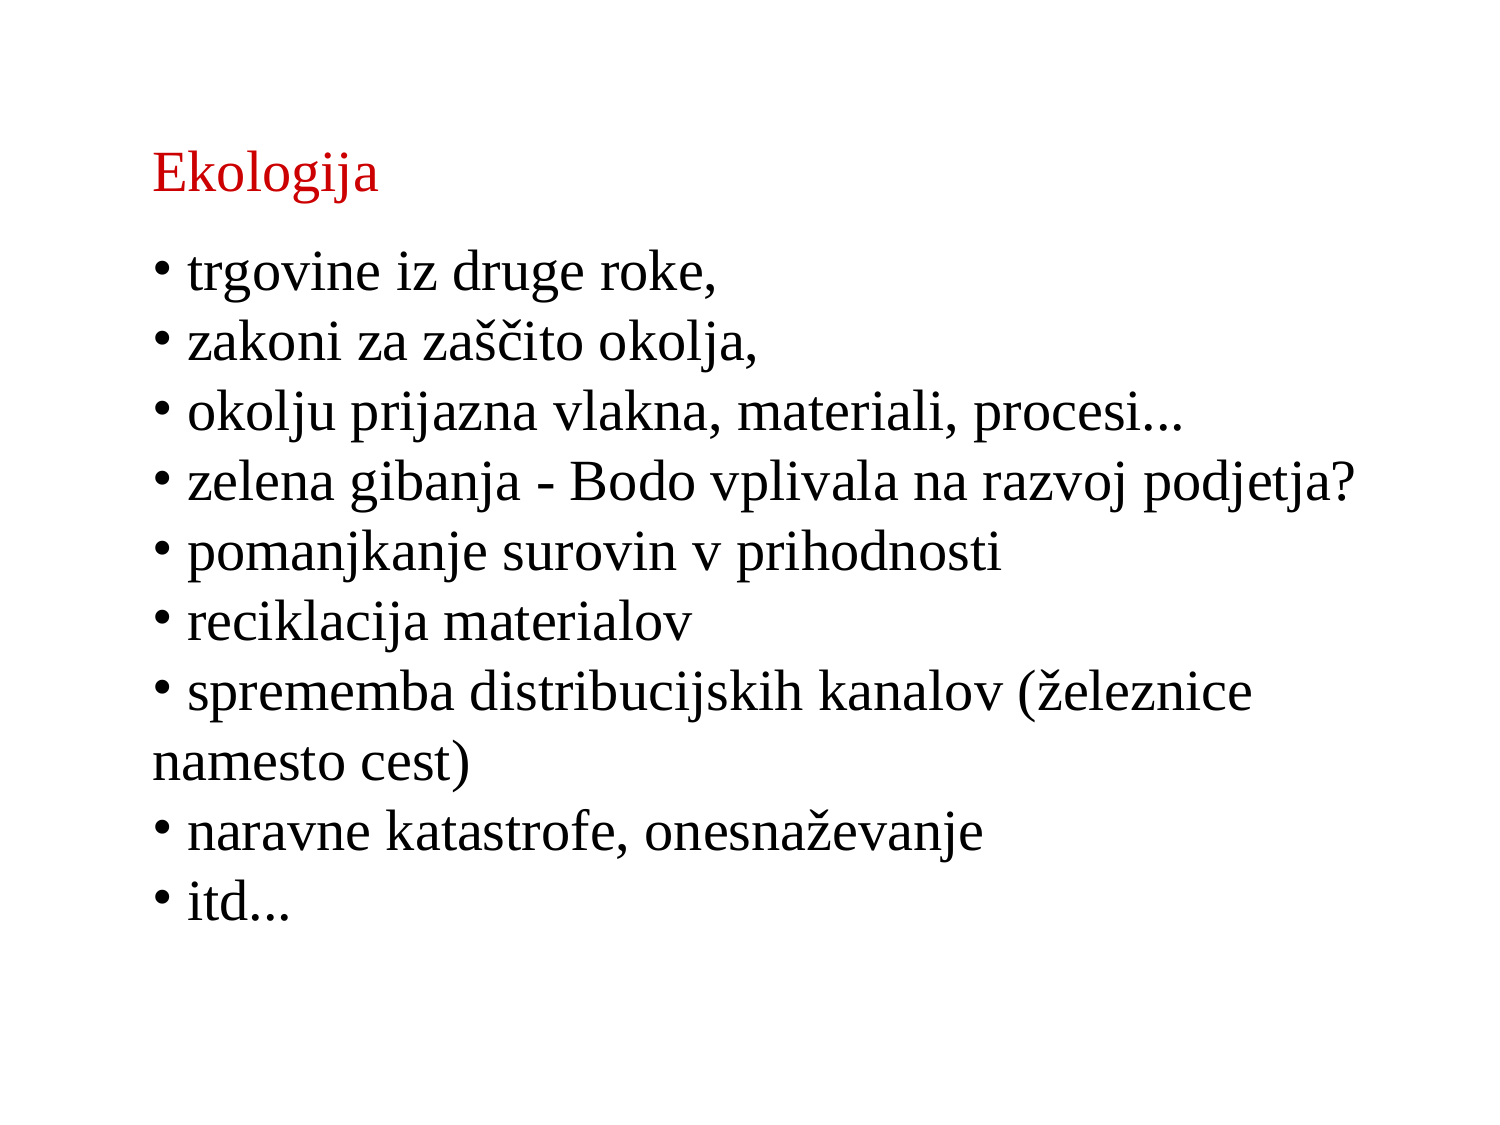

Ekologija
 trgovine iz druge roke,
 zakoni za zaščito okolja,
 okolju prijazna vlakna, materiali, procesi...
 zelena gibanja - Bodo vplivala na razvoj podjetja?
 pomanjkanje surovin v prihodnosti
 reciklacija materialov
 sprememba distribucijskih kanalov (železnice namesto cest)
 naravne katastrofe, onesnaževanje
 itd...